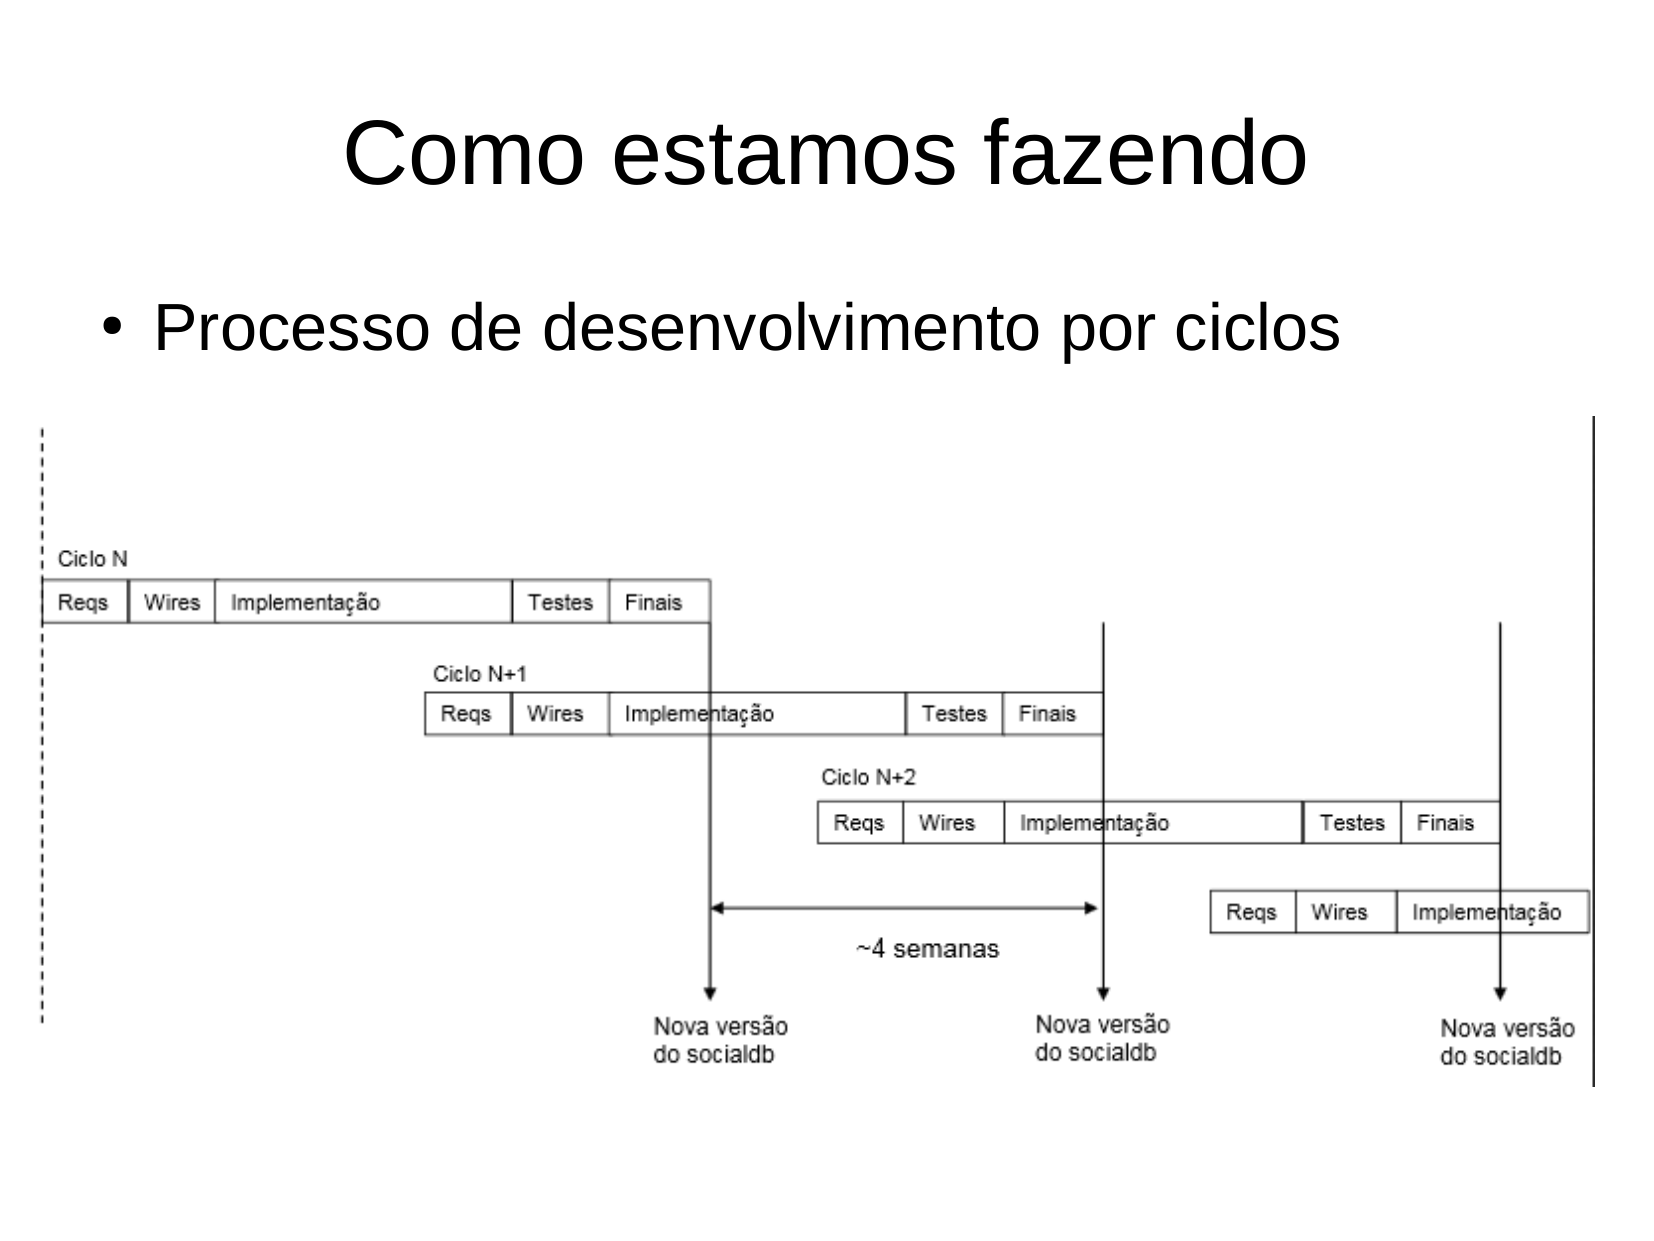

# Como estamos fazendo
Processo de desenvolvimento por ciclos